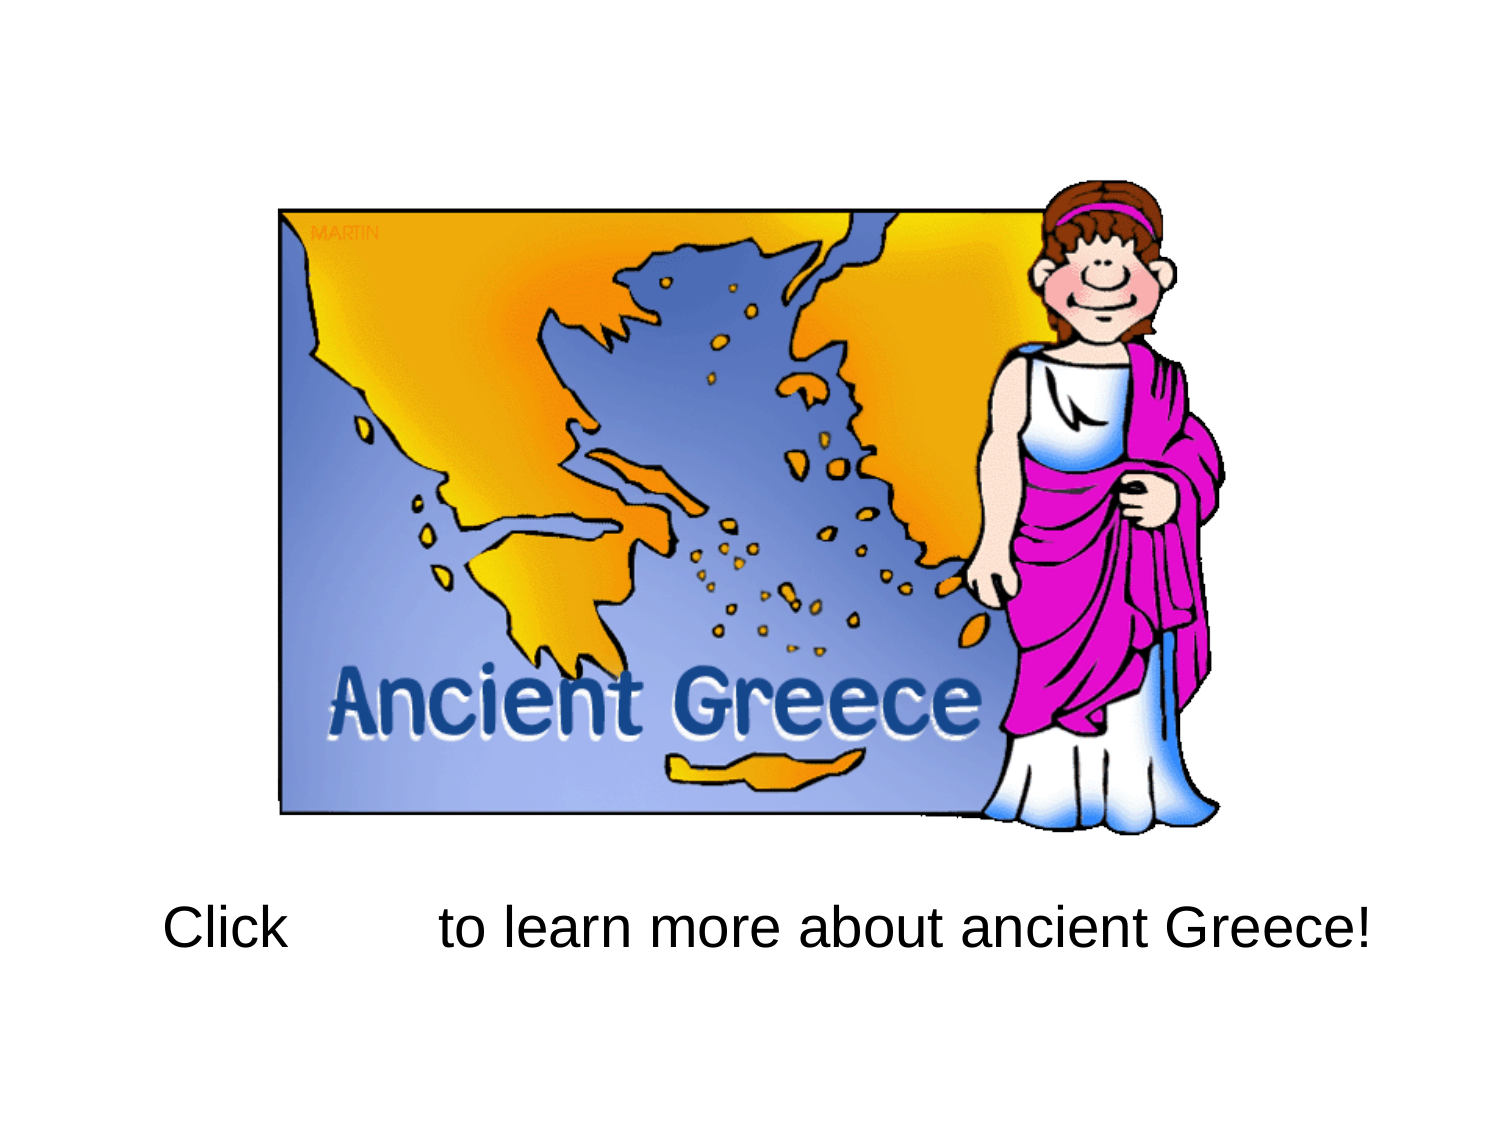

Click here to learn more about ancient Greece!